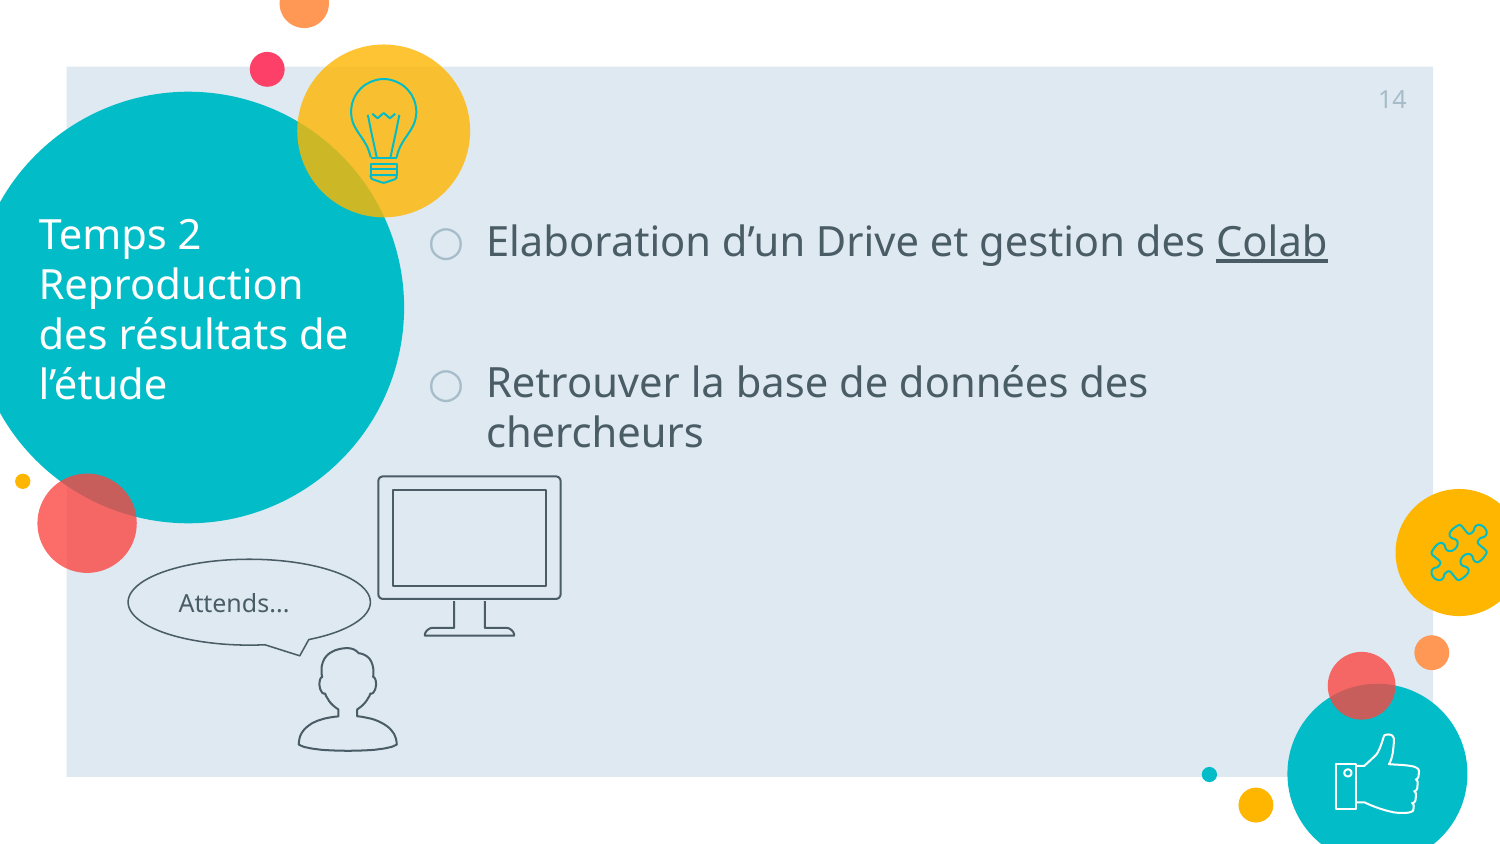

# Temps 2 Reproduction des résultats de l’étude
Elaboration d’un Drive et gestion des Colab
Retrouver la base de données des chercheurs
Attends...